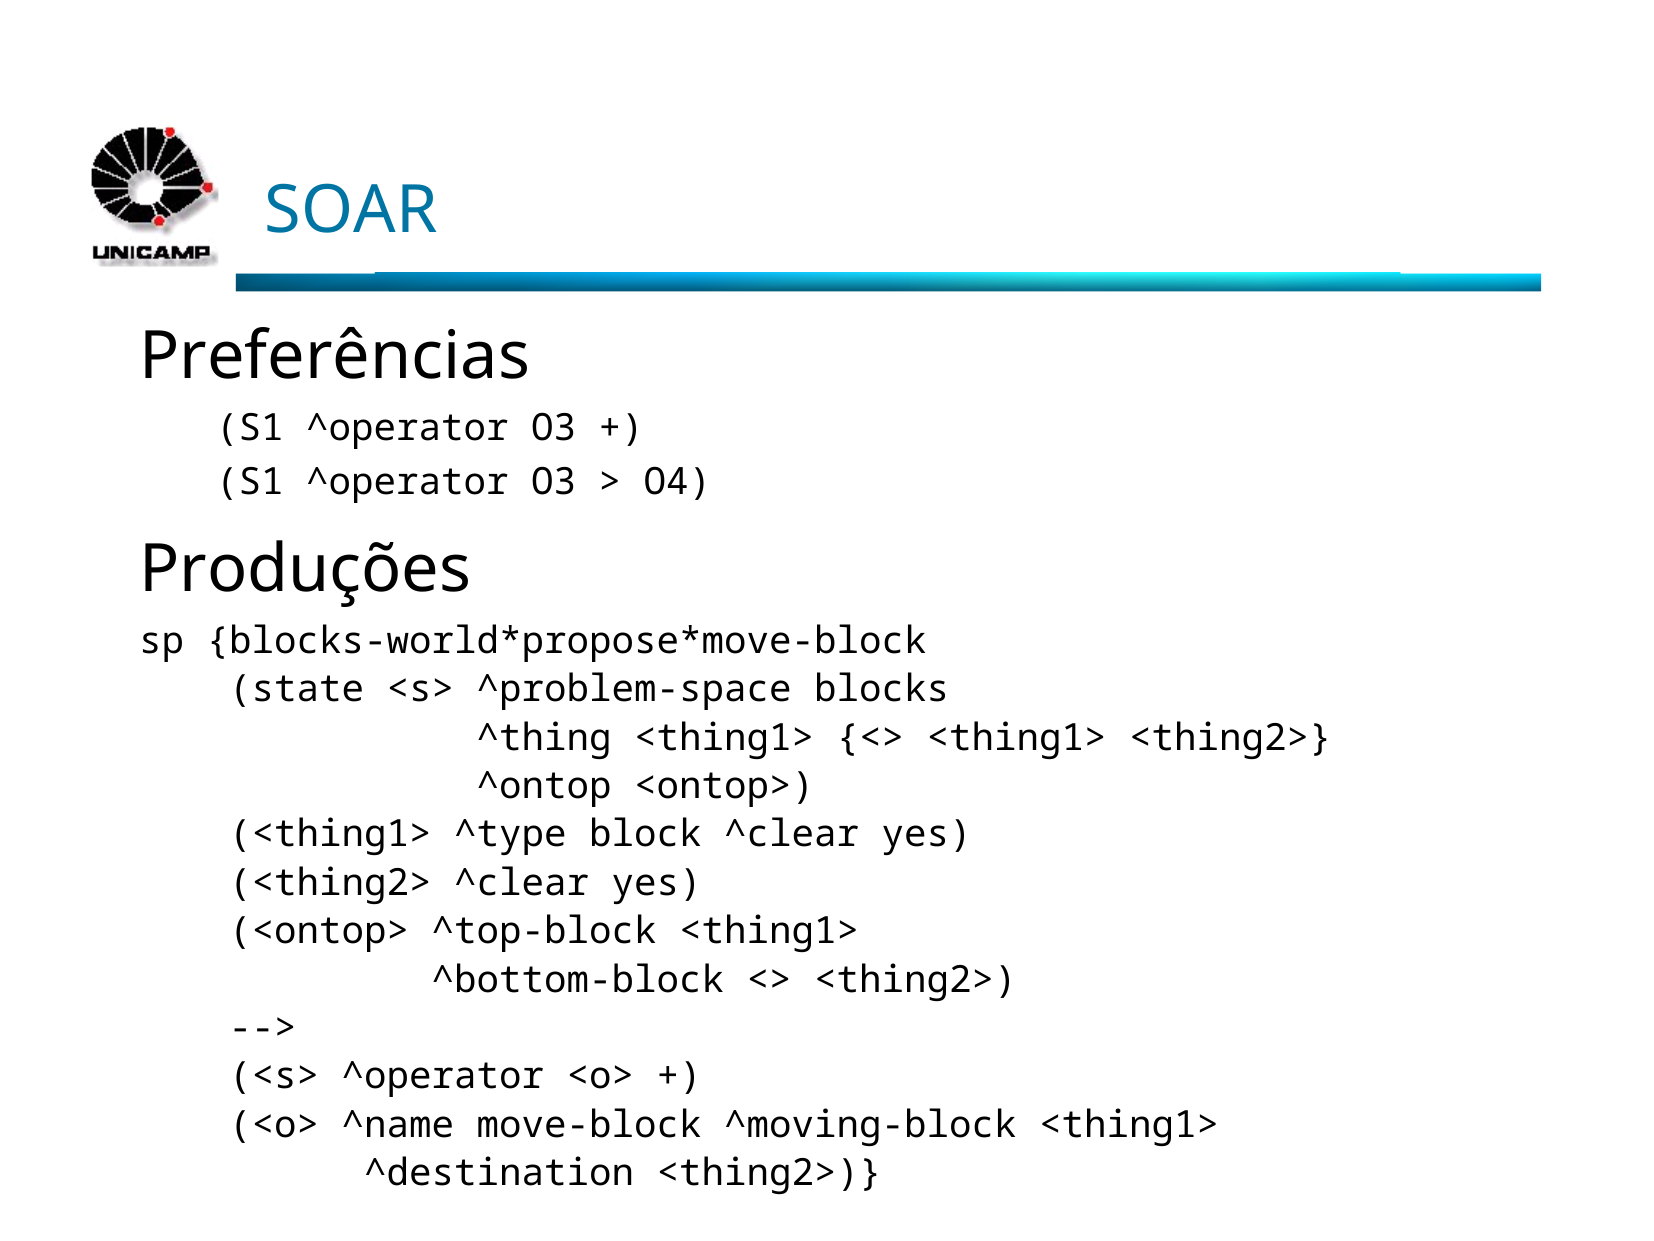

# SOAR
Preferências
(S1 ^operator O3 +)
(S1 ^operator O3 > O4)
Produções
sp {blocks-world*propose*move-block
 (state <s> ^problem-space blocks
 ^thing <thing1> {<> <thing1> <thing2>}
 ^ontop <ontop>)
 (<thing1> ^type block ^clear yes)
 (<thing2> ^clear yes)
 (<ontop> ^top-block <thing1>
 ^bottom-block <> <thing2>)
 -->
 (<s> ^operator <o> +)
 (<o> ^name move-block ^moving-block <thing1>
 ^destination <thing2>)}